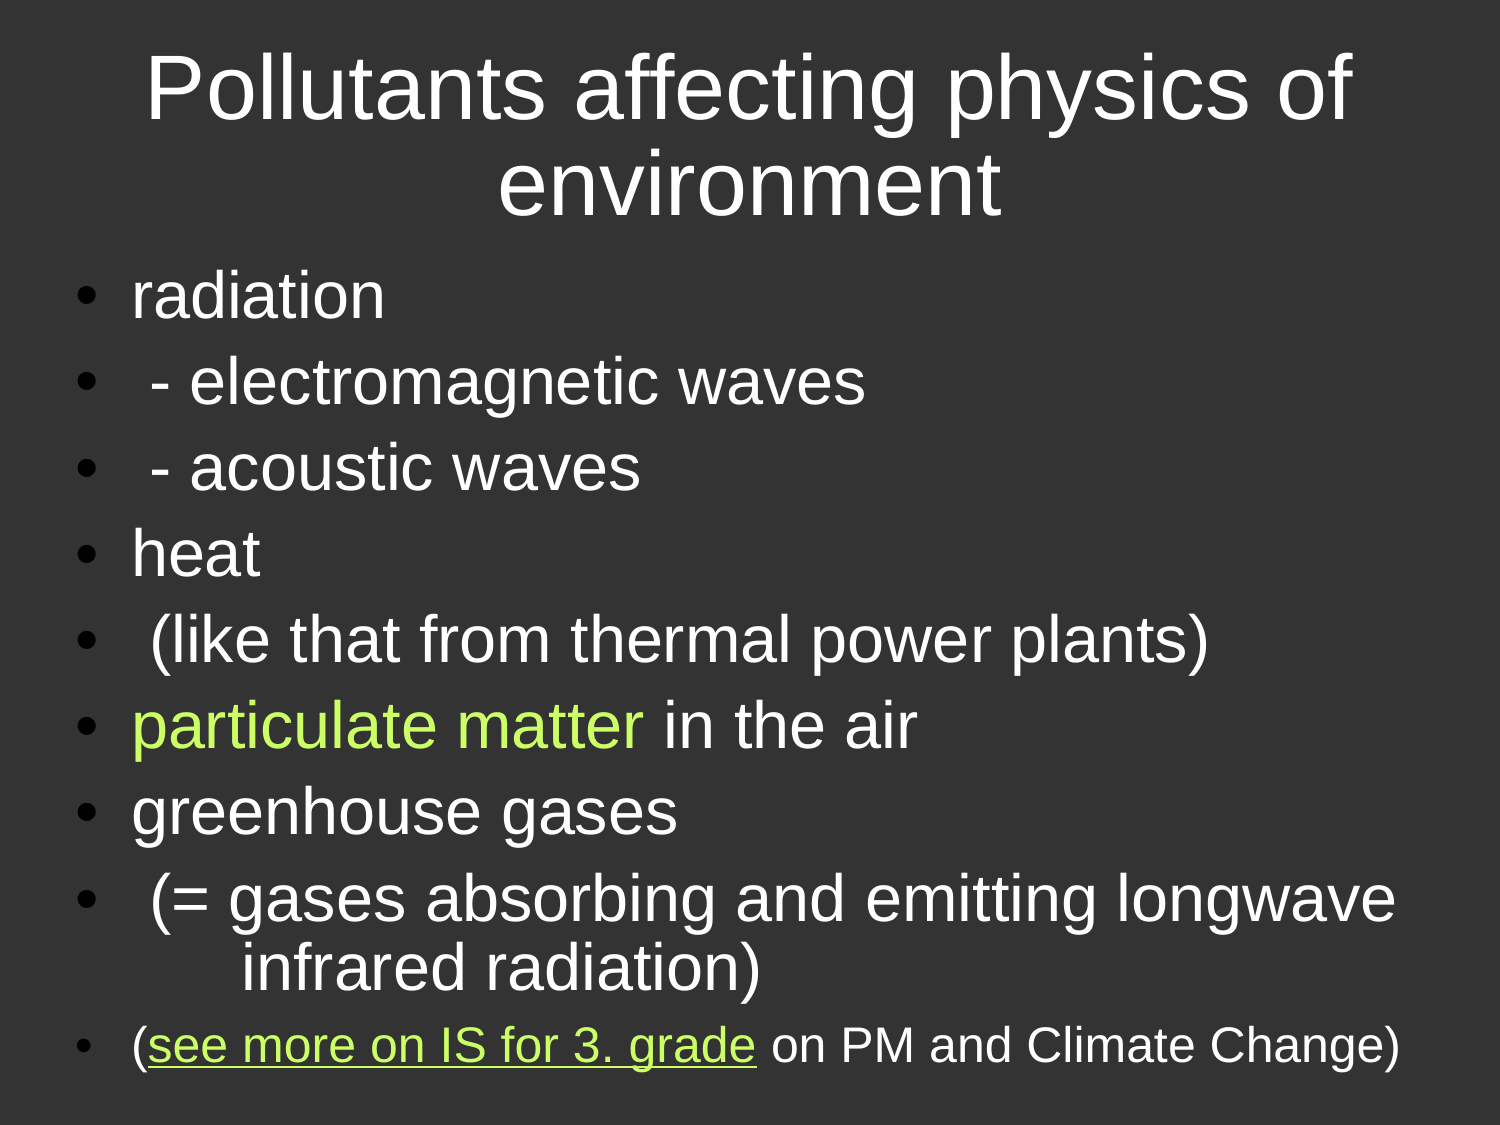

# Pollutants affecting physics of environment
radiation
 - electromagnetic waves
 - acoustic waves
heat
 (like that from thermal power plants)
particulate matter in the air
greenhouse gases
 (= gases absorbing and emitting longwave     infrared radiation)
(see more on IS for 3. grade on PM and Climate Change)